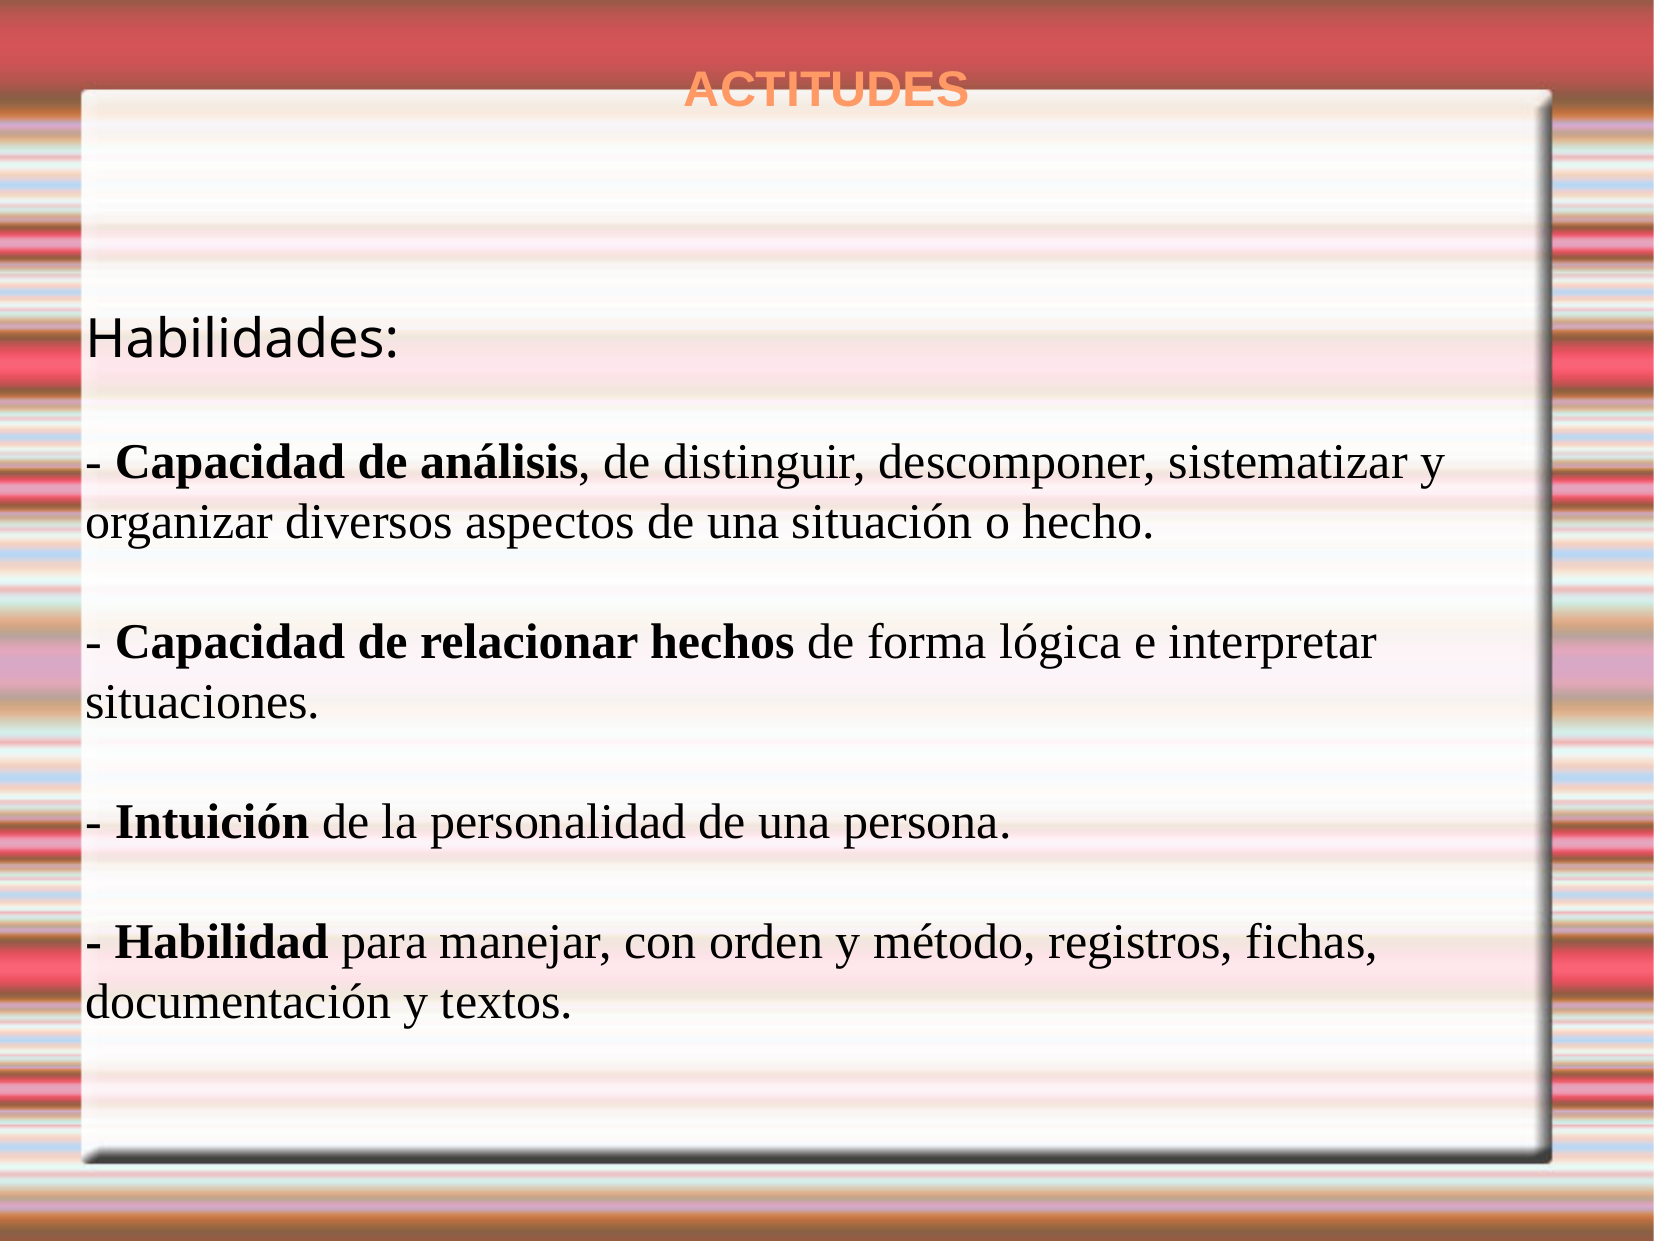

# ACTITUDES
Habilidades:
- Capacidad de análisis, de distinguir, descomponer, sistematizar y organizar diversos aspectos de una situación o hecho.
- Capacidad de relacionar hechos de forma lógica e interpretar situaciones.
- Intuición de la personalidad de una persona.
- Habilidad para manejar, con orden y método, registros, fichas, documentación y textos.